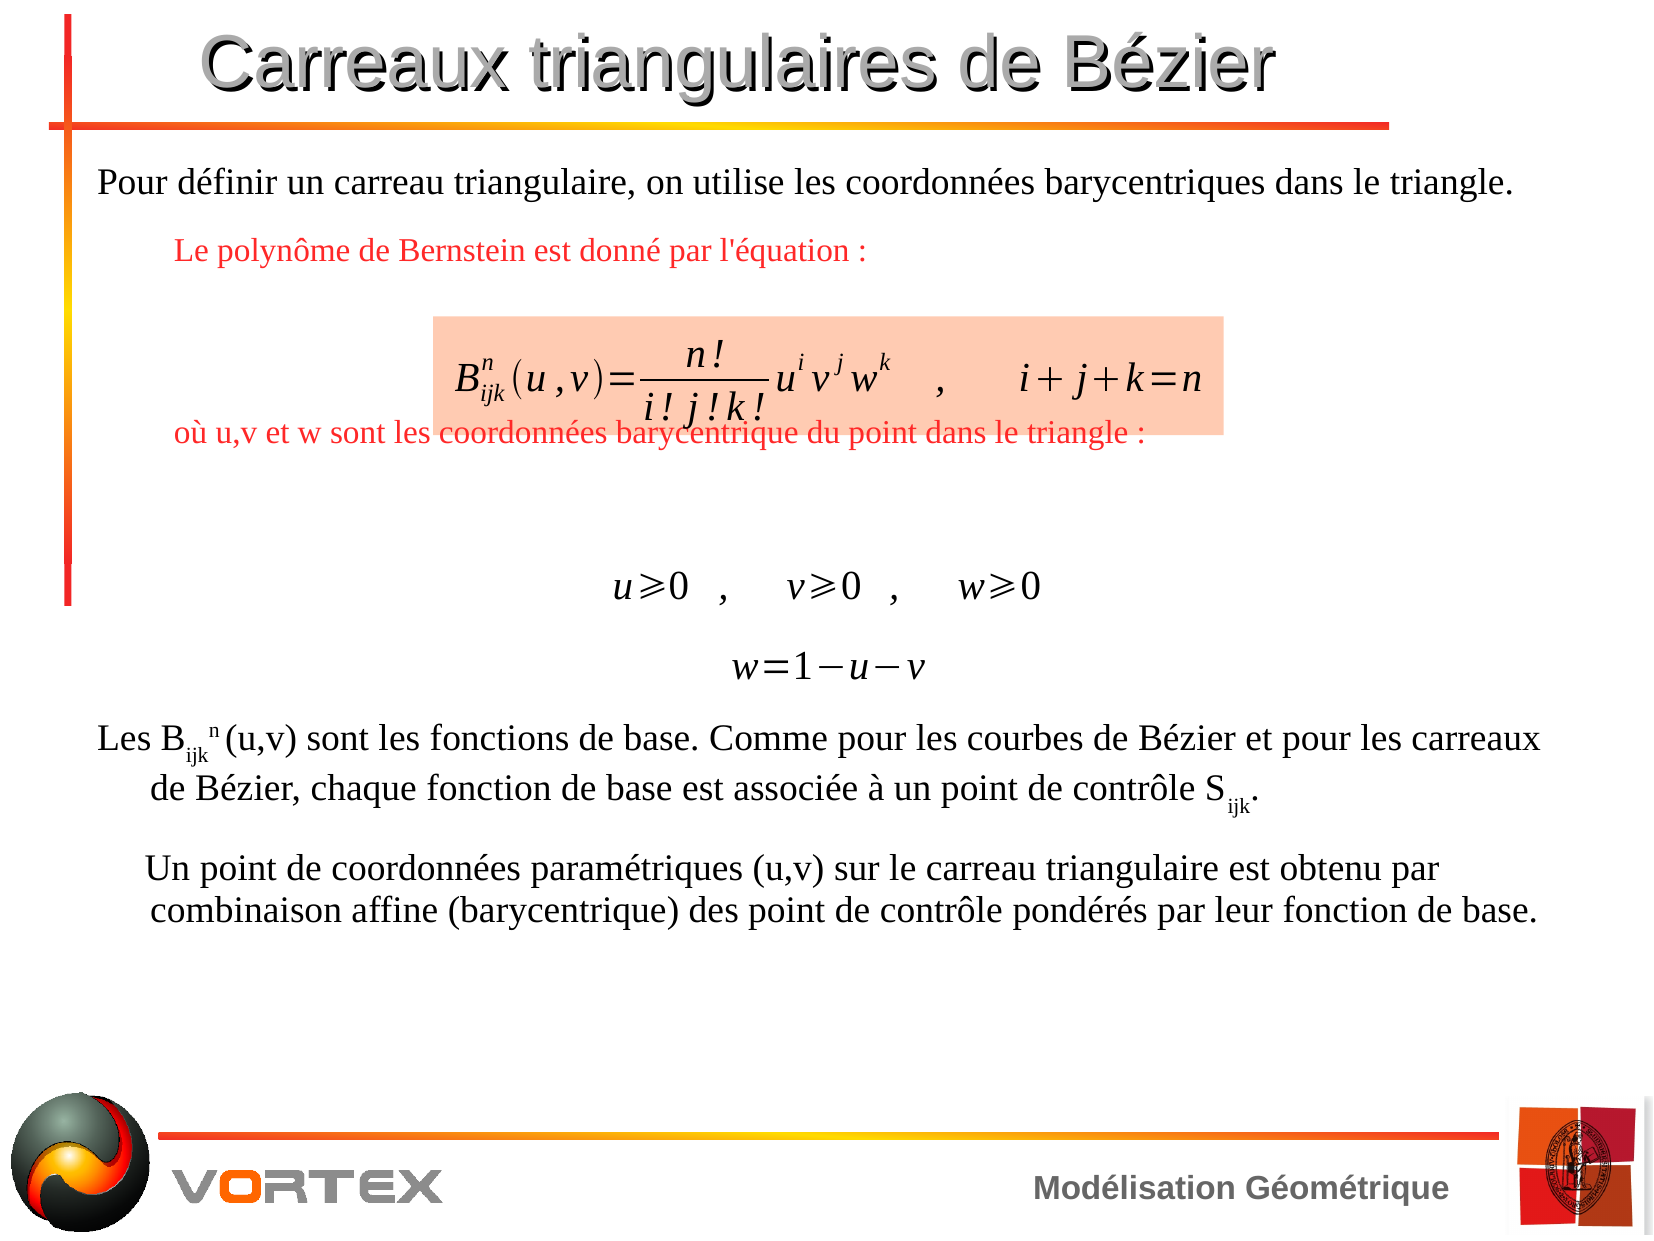

# Carreaux triangulaires de Bézier
Pour définir un carreau triangulaire, on utilise les coordonnées barycentriques dans le triangle.
Le polynôme de Bernstein est donné par l'équation :
où u,v et w sont les coordonnées barycentrique du point dans le triangle :
Les Bijkn (u,v) sont les fonctions de base. Comme pour les courbes de Bézier et pour les carreaux de Bézier, chaque fonction de base est associée à un point de contrôle Sijk.
 Un point de coordonnées paramétriques (u,v) sur le carreau triangulaire est obtenu par combinaison affine (barycentrique) des point de contrôle pondérés par leur fonction de base.